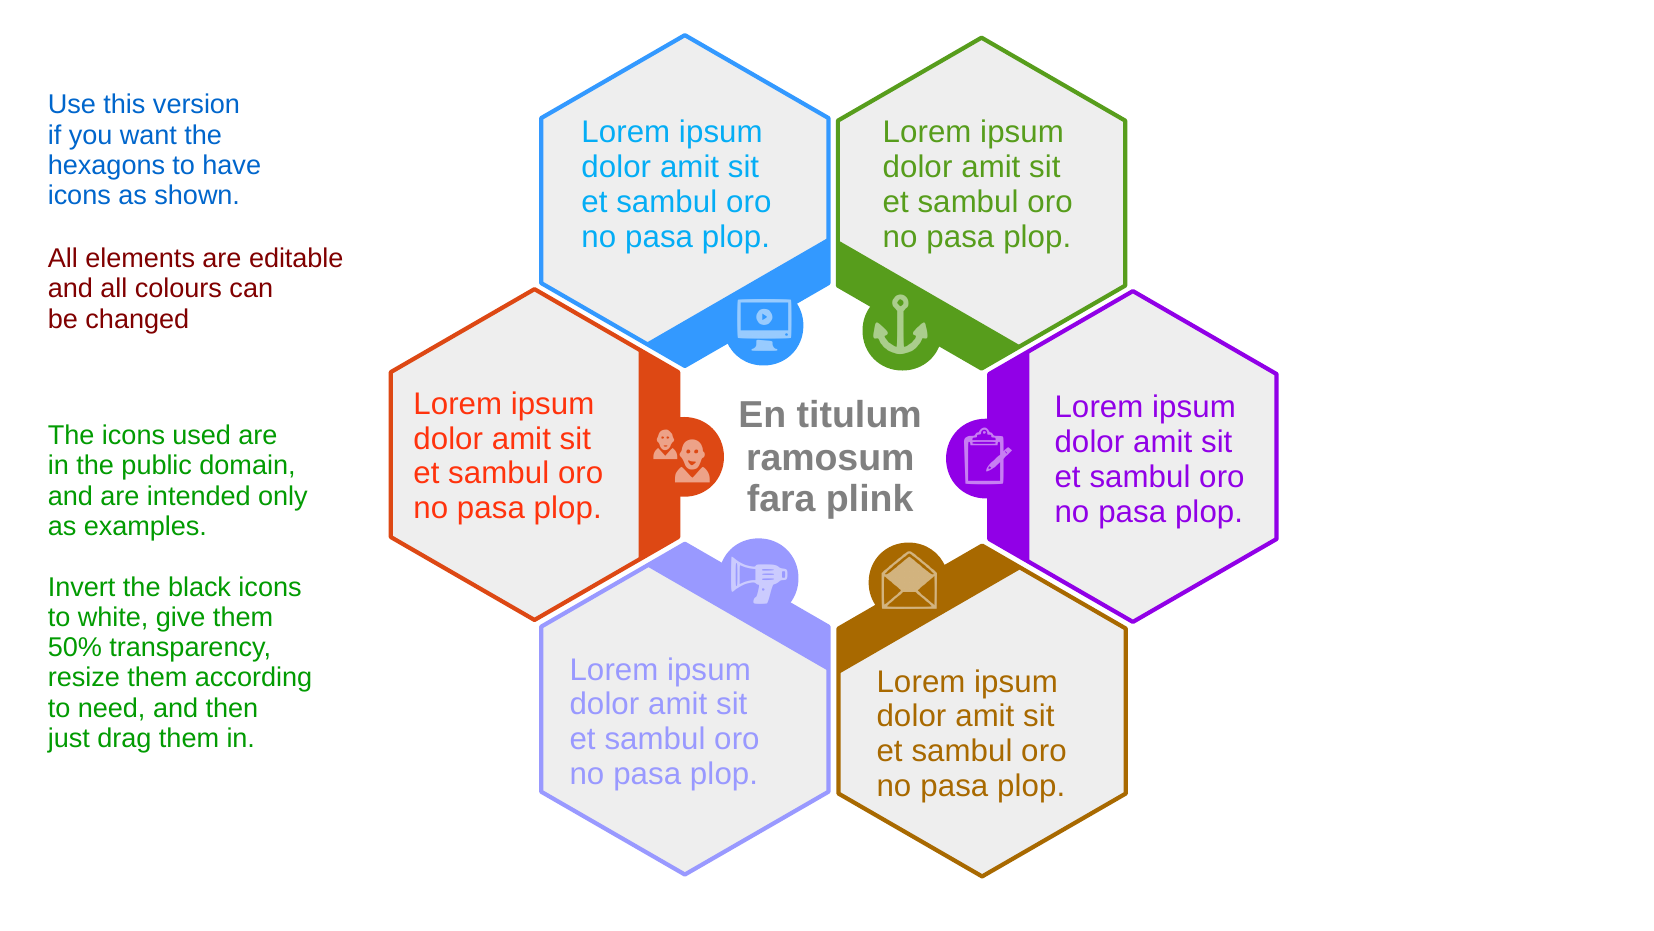

Use this version
if you want the
hexagons to have
icons as shown.
Lorem ipsum dolor amit sit et sambul oro
no pasa plop.
Lorem ipsum dolor amit sit et sambul oro
no pasa plop.
All elements are editable
and all colours can
be changed
Lorem ipsum dolor amit sit et sambul oro
no pasa plop.
Lorem ipsum dolor amit sit et sambul oro
no pasa plop.
En titulum ramosum fara plink
The icons used are
in the public domain,
and are intended only
as examples.
Invert the black icons
to white, give them
50% transparency,
resize them according
to need, and then
just drag them in.
Lorem ipsum dolor amit sit et sambul oro
no pasa plop.
Lorem ipsum dolor amit sit et sambul oro
no pasa plop.